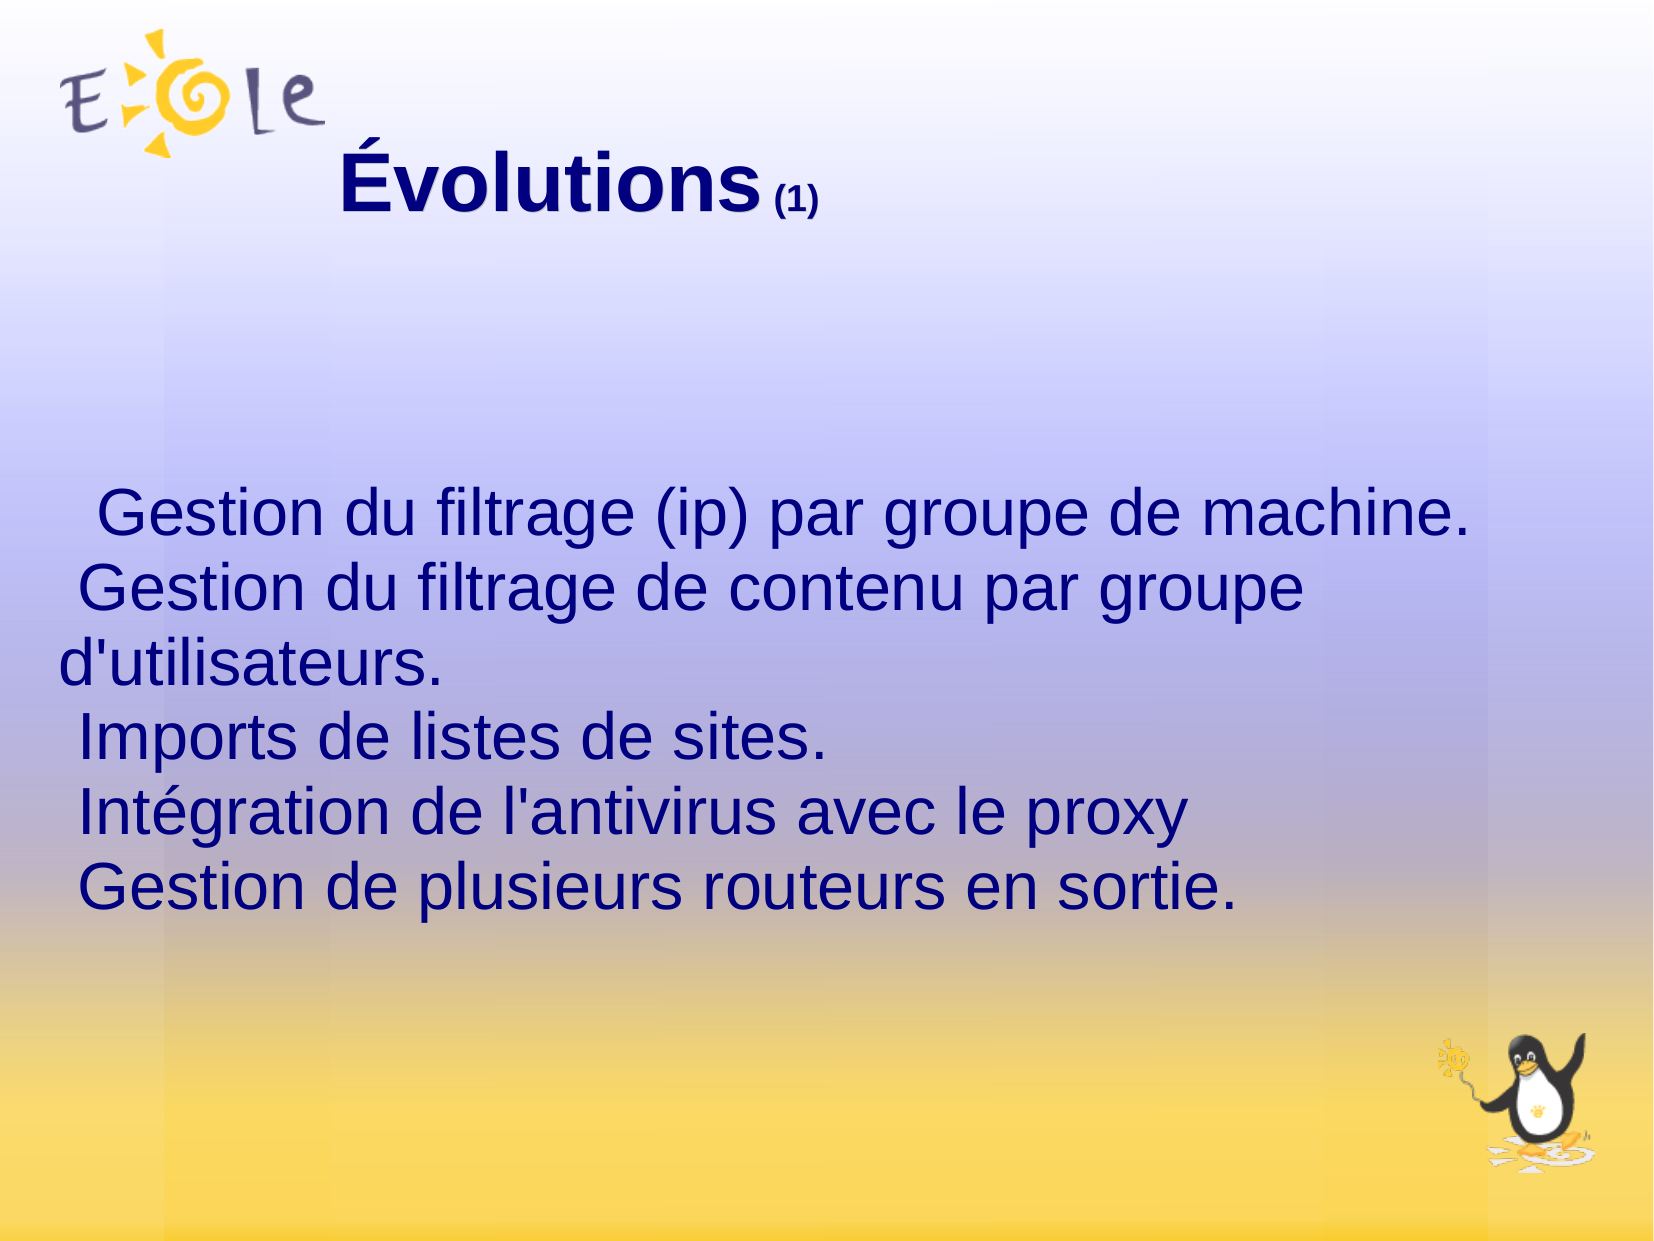

Évolutions (1)
# Gestion du filtrage (ip) par groupe de machine.
 Gestion du filtrage de contenu par groupe d'utilisateurs.
 Imports de listes de sites.
 Intégration de l'antivirus avec le proxy
 Gestion de plusieurs routeurs en sortie.